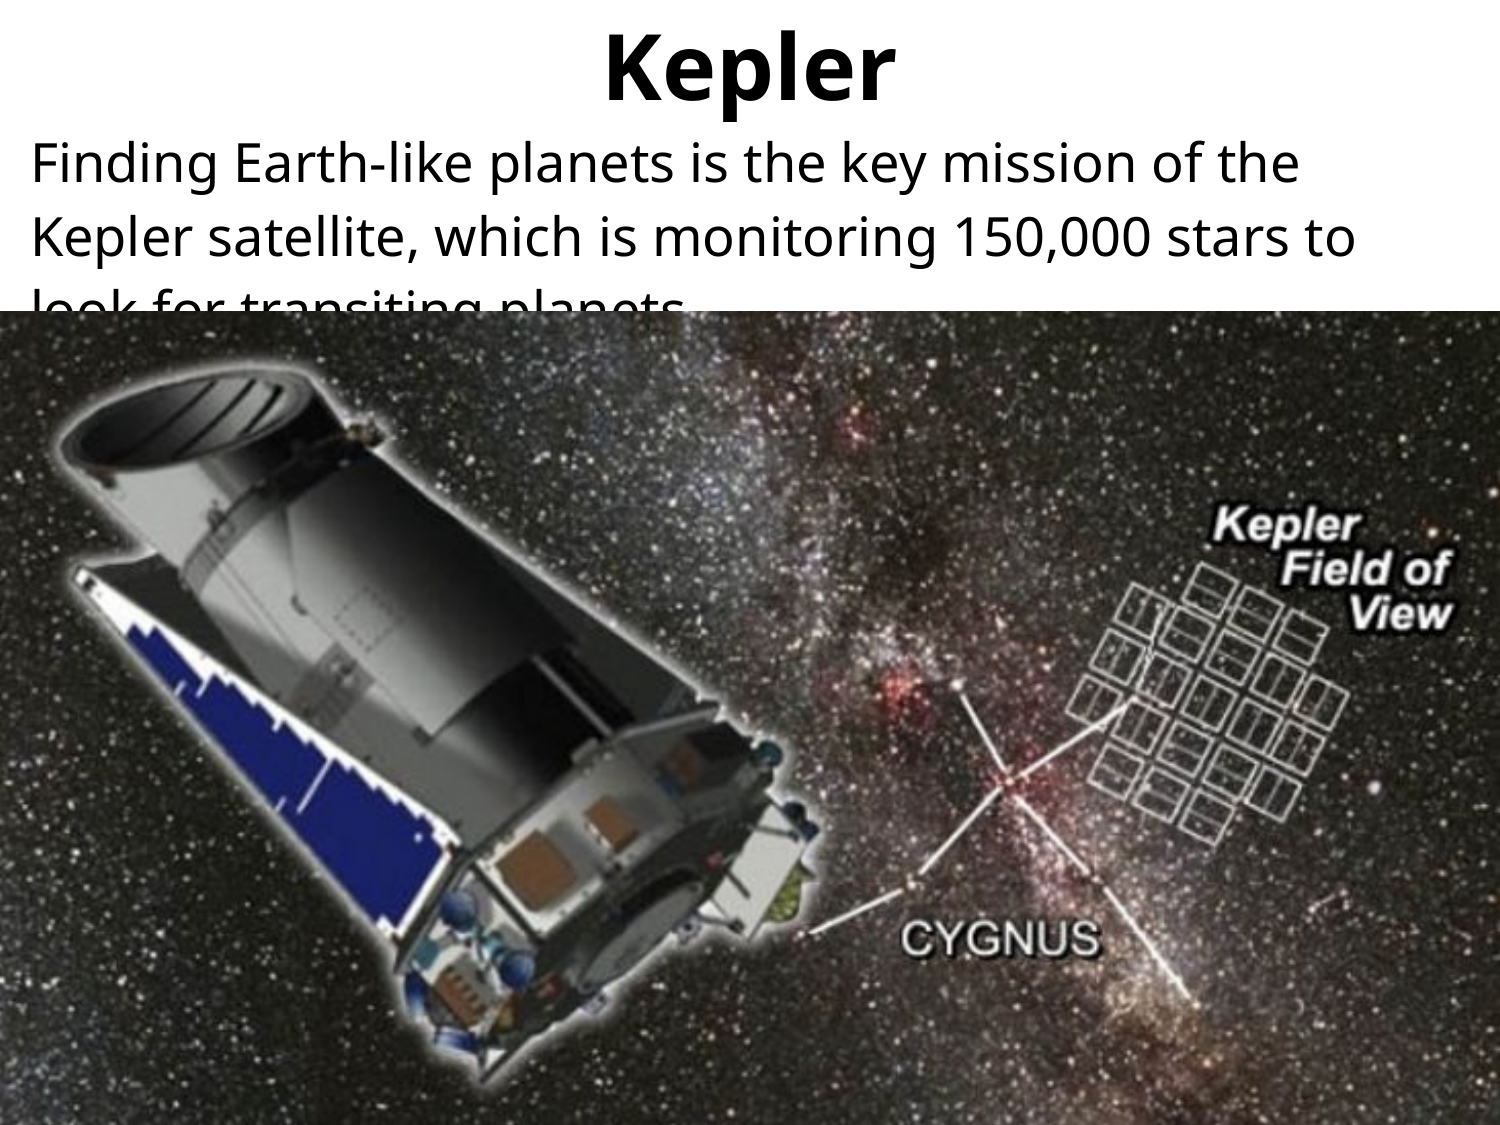

# Kepler
Finding Earth-like planets is the key mission of the Kepler satellite, which is monitoring 150,000 stars to look for transiting planets